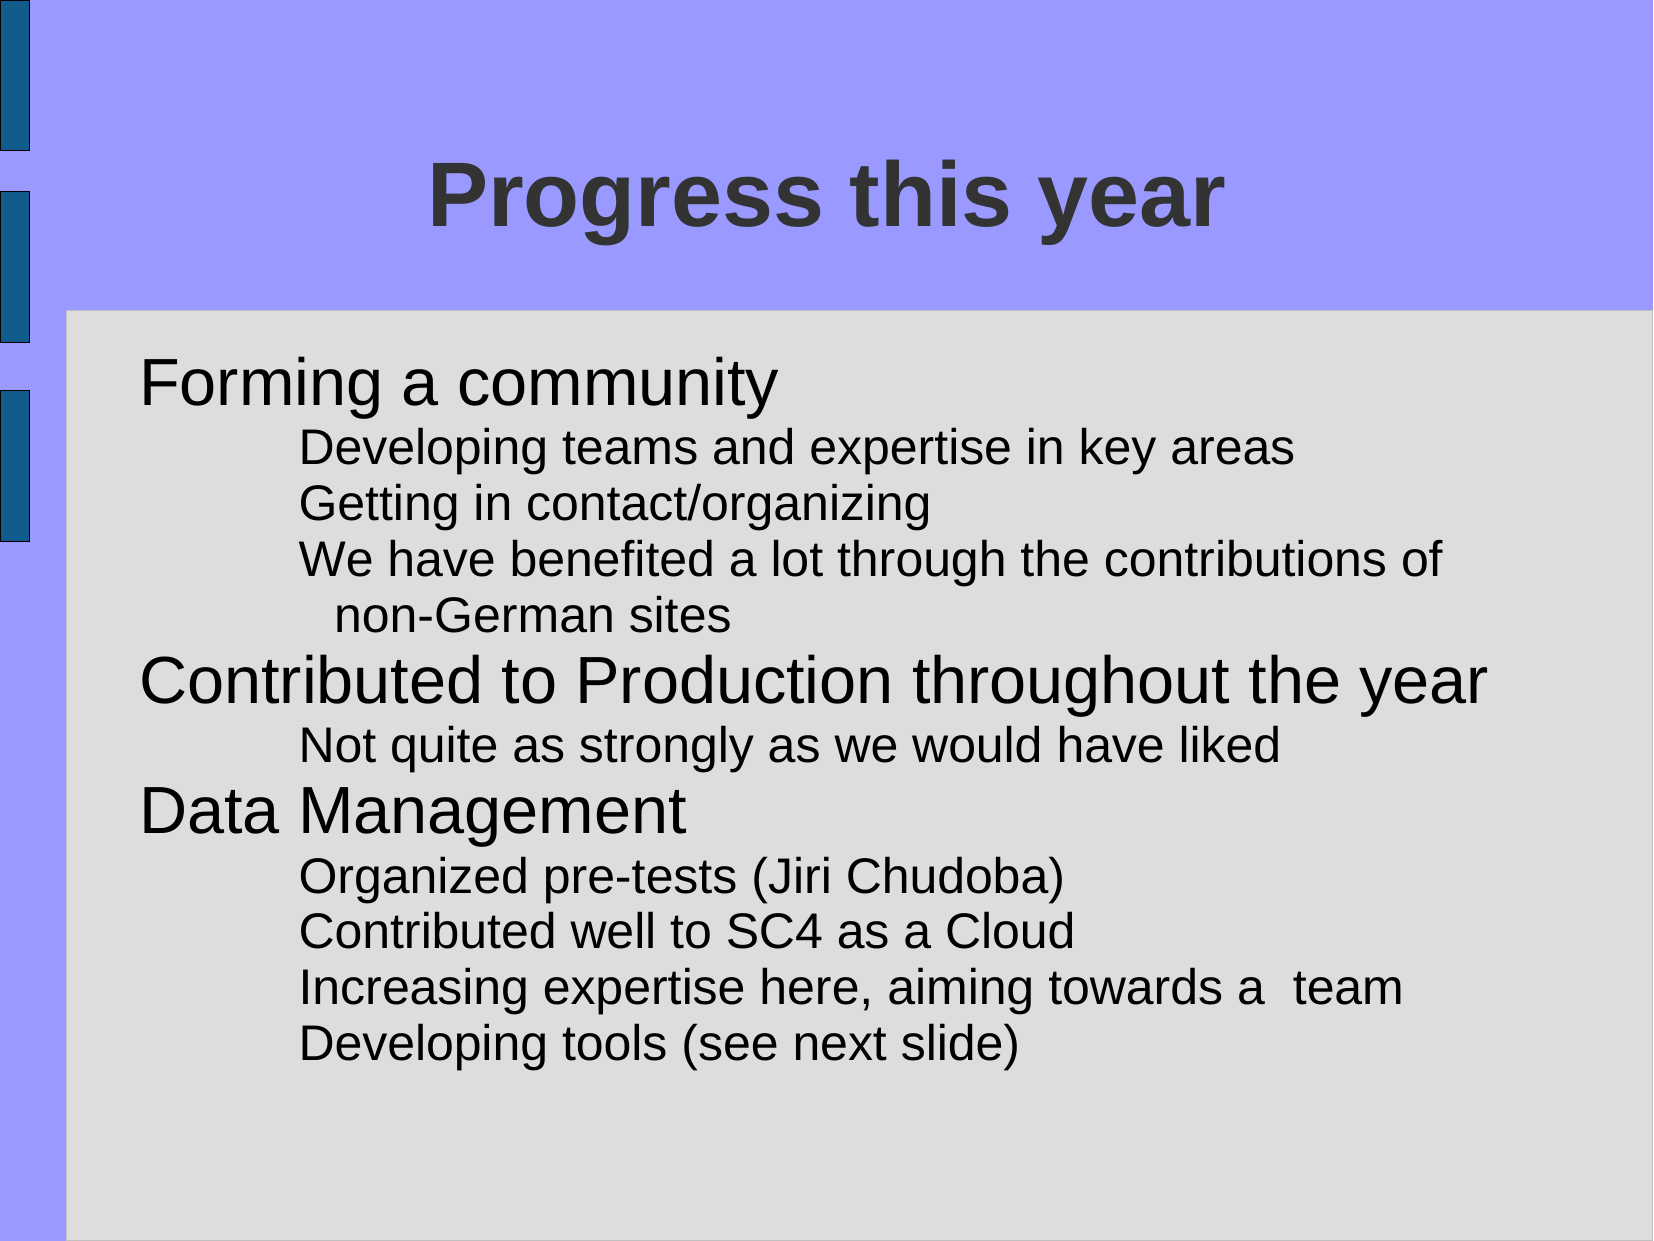

# Progress this year
Forming a community
Developing teams and expertise in key areas
Getting in contact/organizing
We have benefited a lot through the contributions of non-German sites
Contributed to Production throughout the year
Not quite as strongly as we would have liked
Data Management
Organized pre-tests (Jiri Chudoba)
Contributed well to SC4 as a Cloud
Increasing expertise here, aiming towards a team
Developing tools (see next slide)